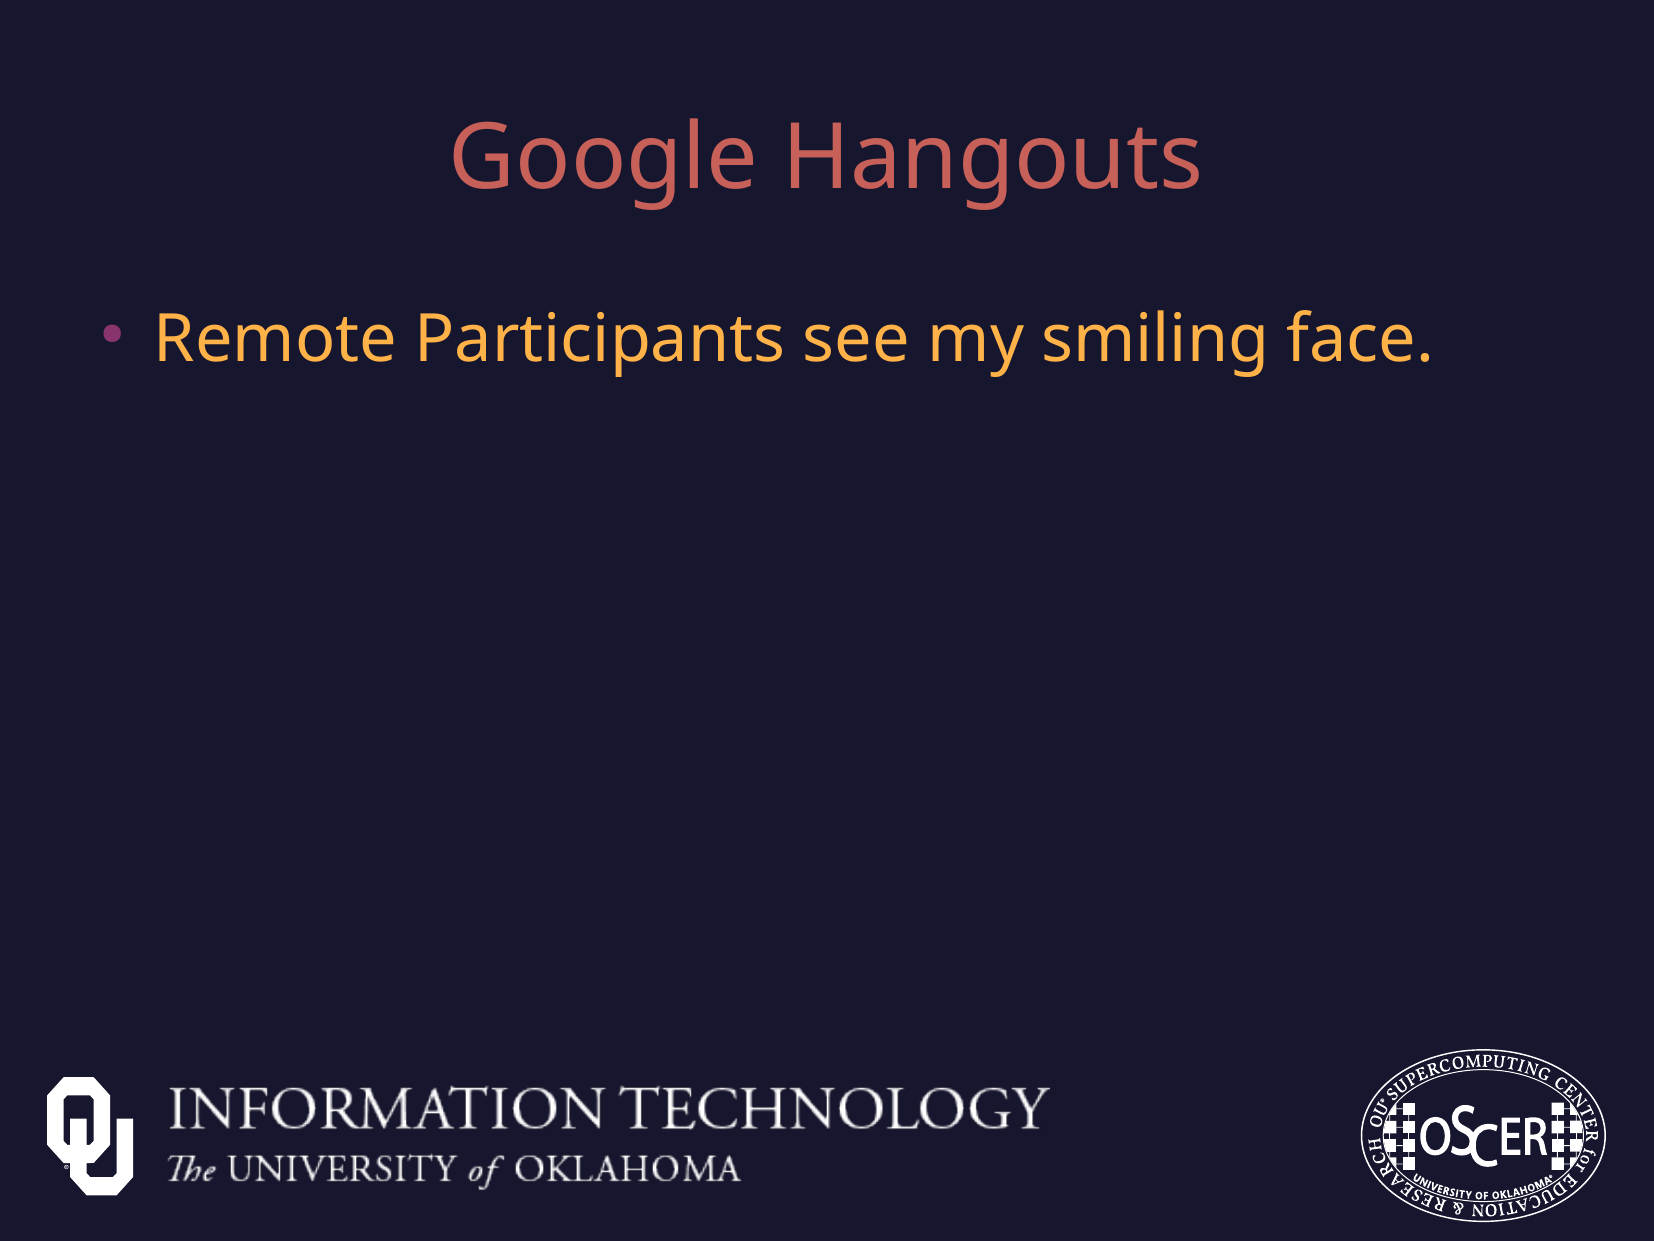

# Google Hangouts
Remote Participants see my smiling face.